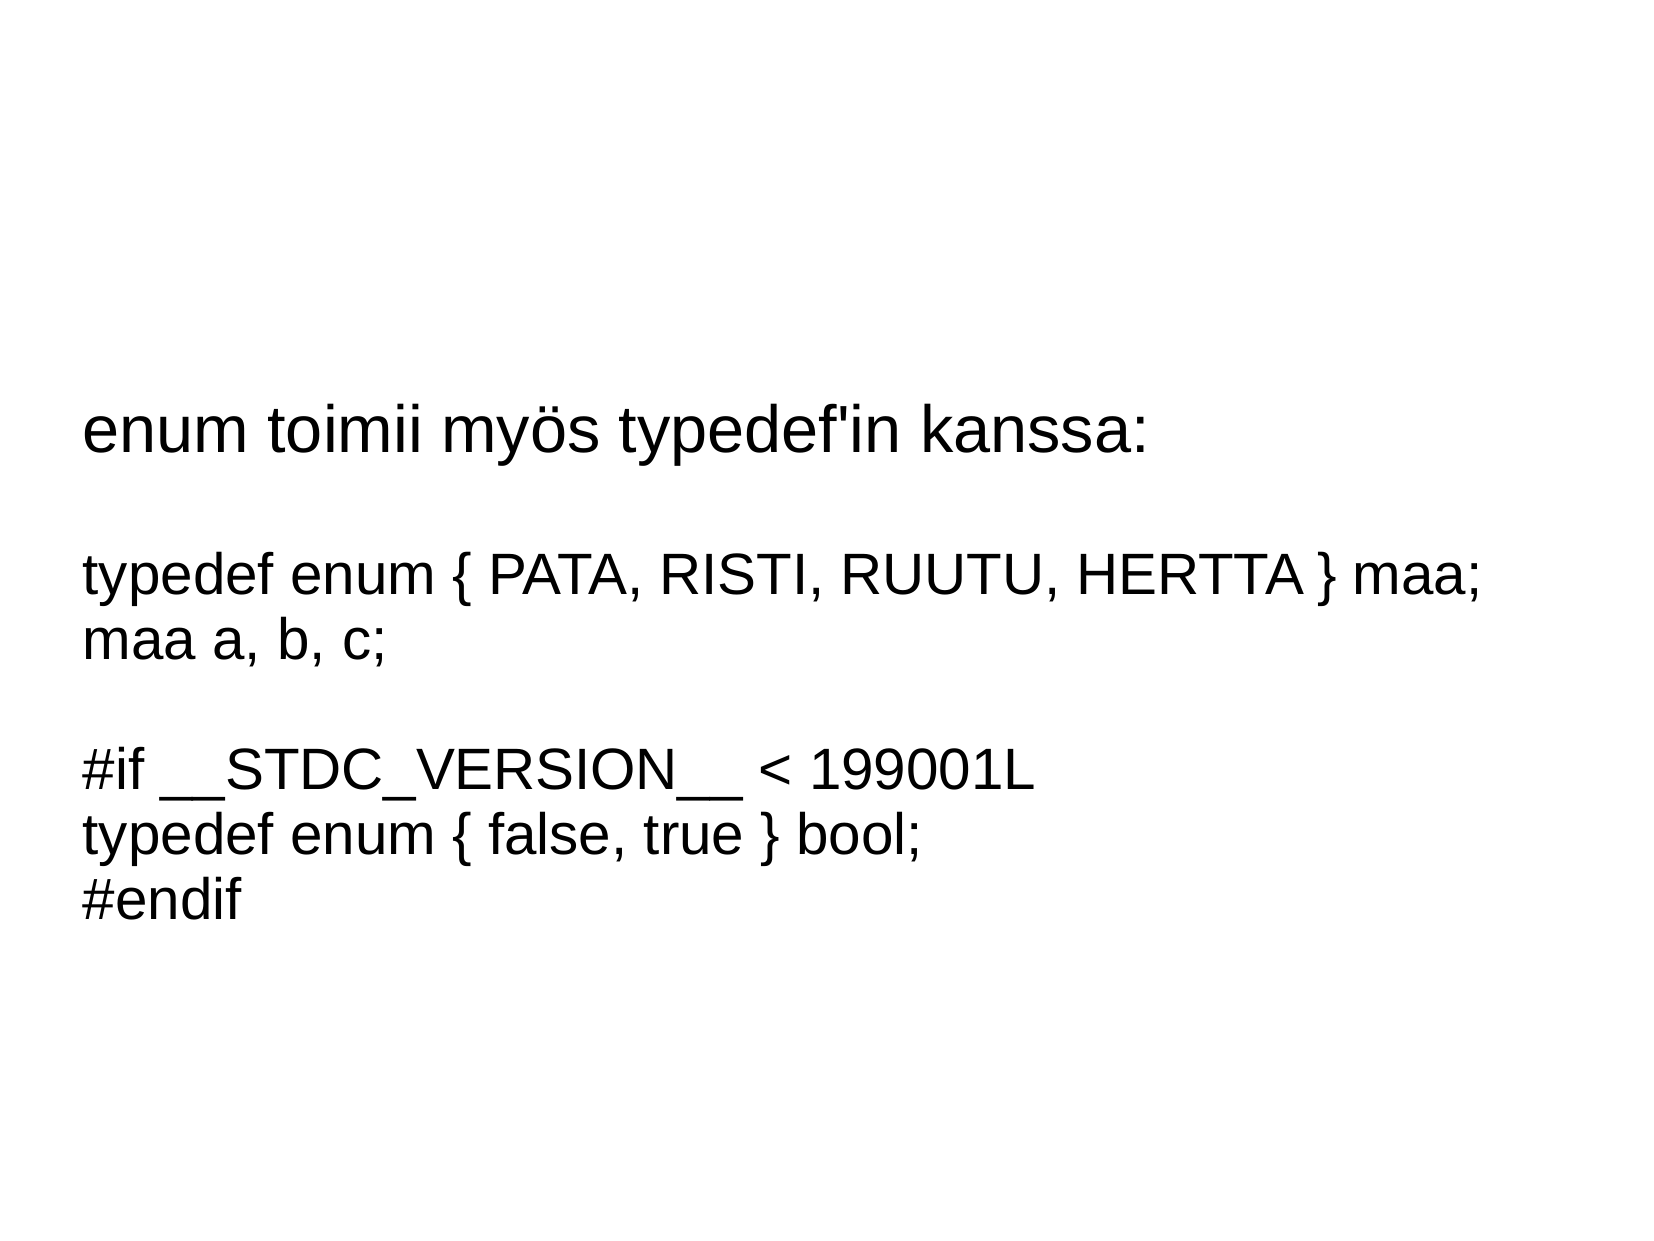

enum toimii myös typedef'in kanssa:
typedef enum { PATA, RISTI, RUUTU, HERTTA } maa;
maa a, b, c;
#if __STDC_VERSION__ < 199001L
typedef enum { false, true } bool;
#endif